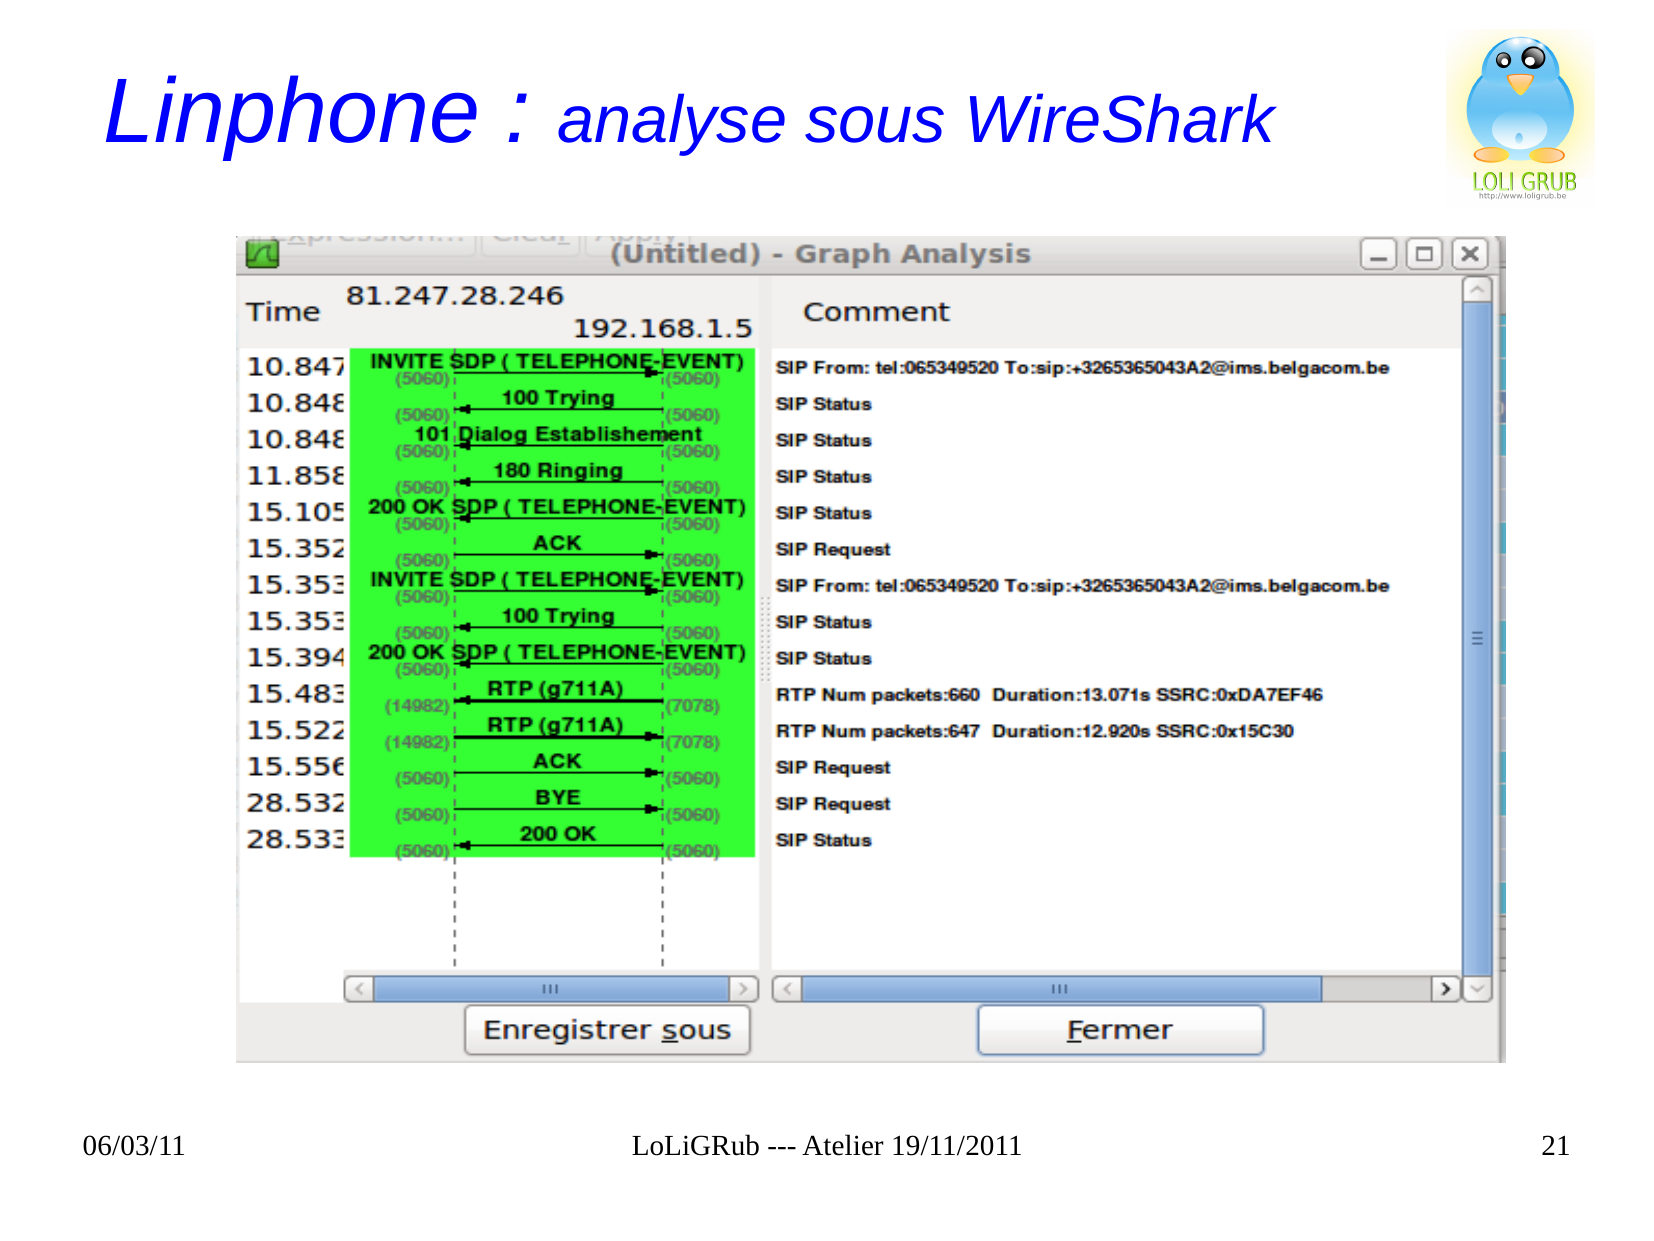

Linphone : analyse sous WireShark
06/03/11
LoLiGRub --- Atelier 19/11/2011
21